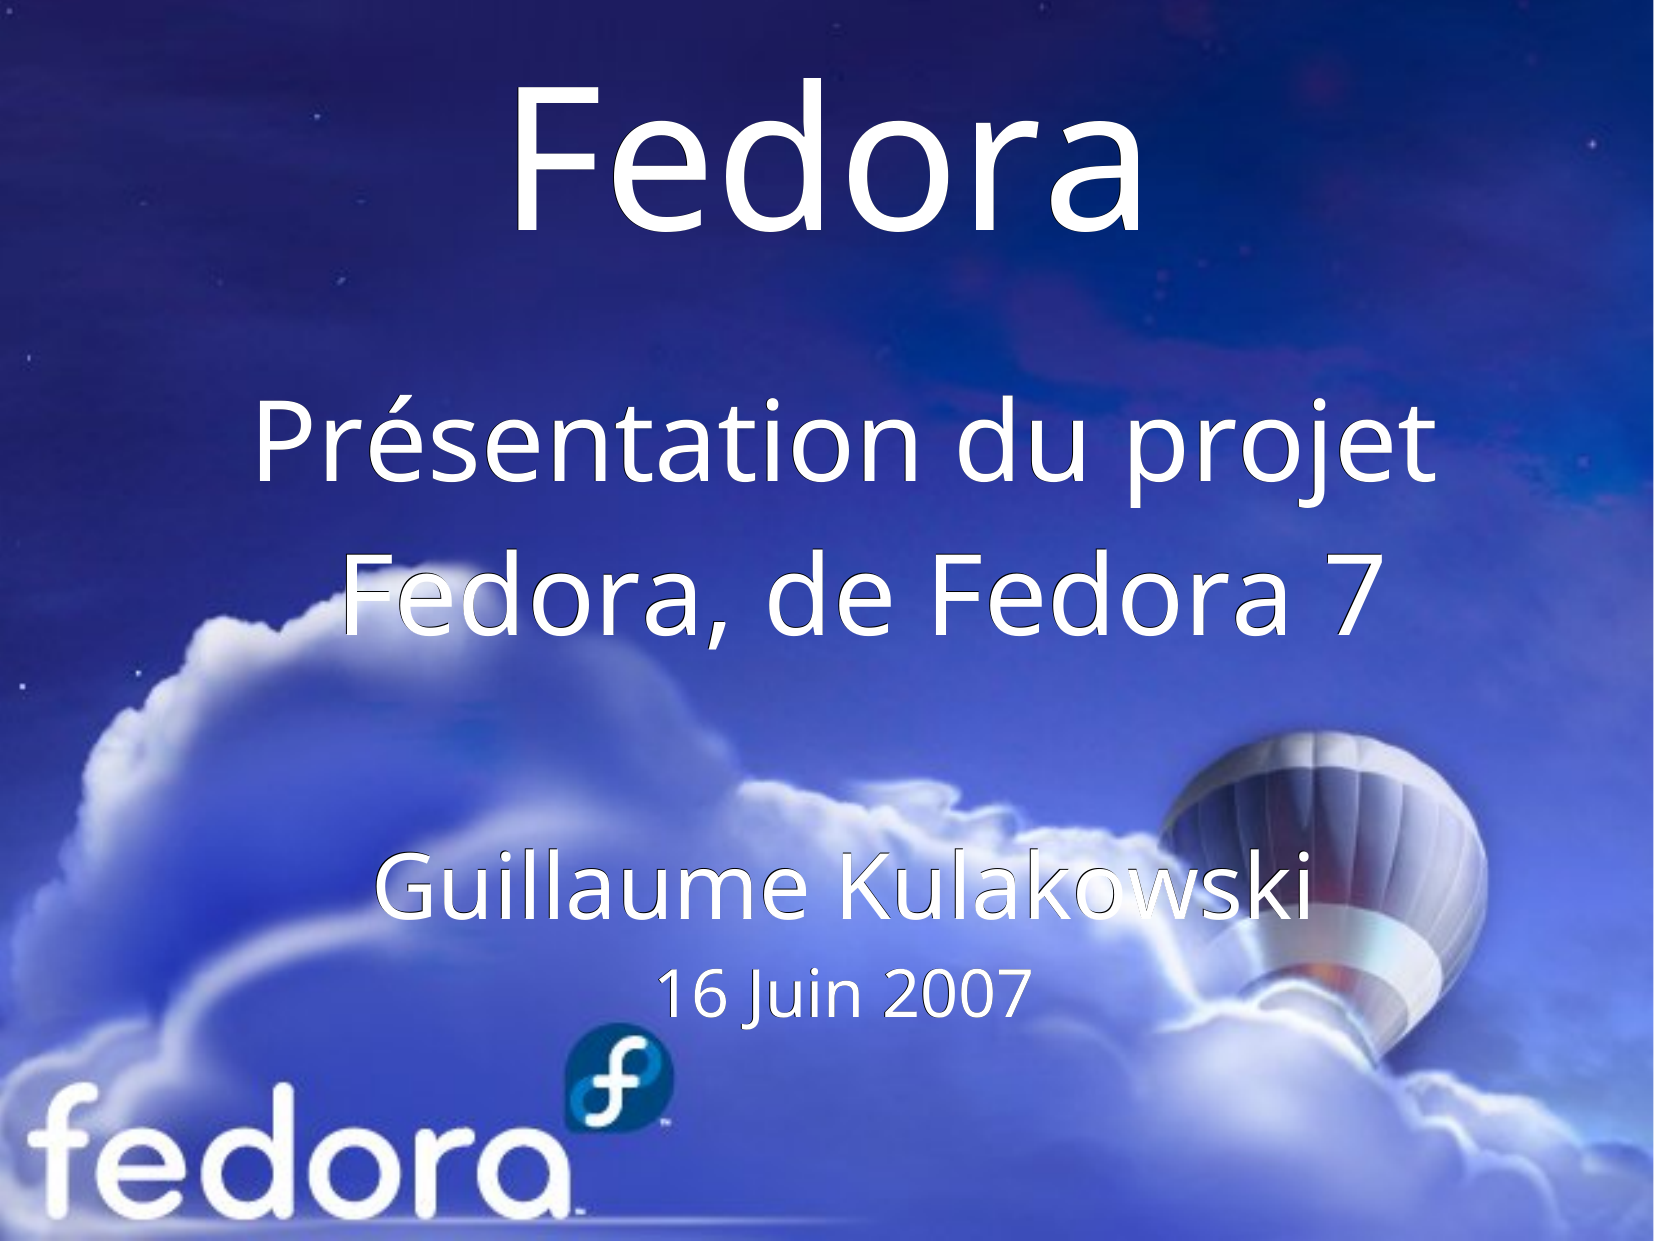

# Fedora
Présentation du projet Fedora, de Fedora 7
Guillaume Kulakowski
16 Juin 2007